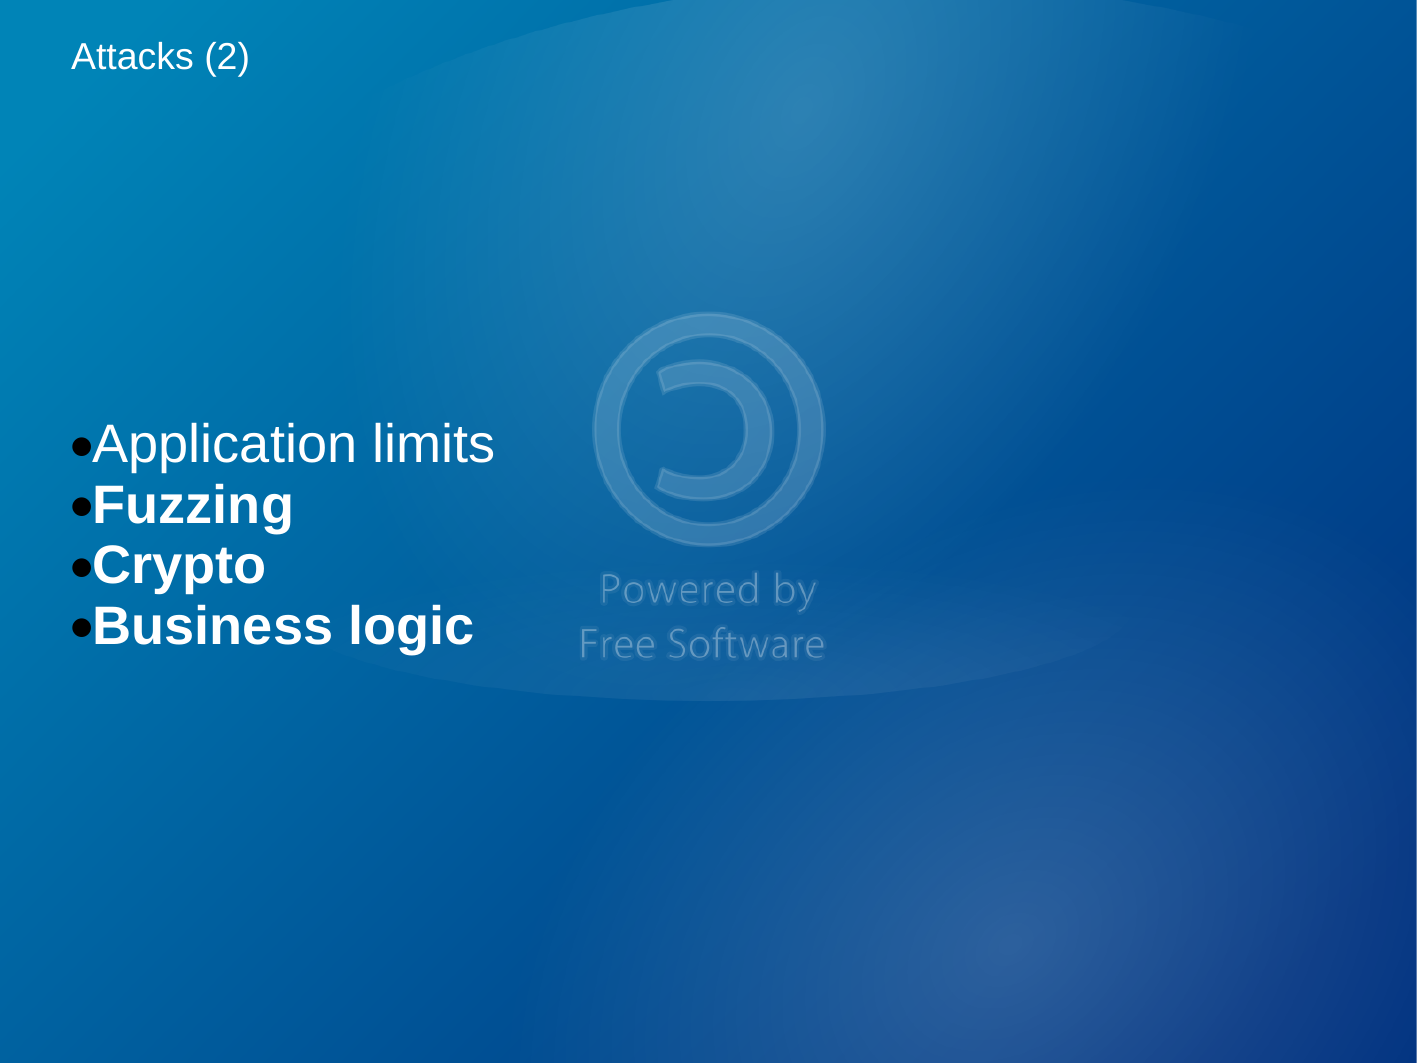

Attacks (2)
Application limits
Fuzzing
Crypto
Business logic